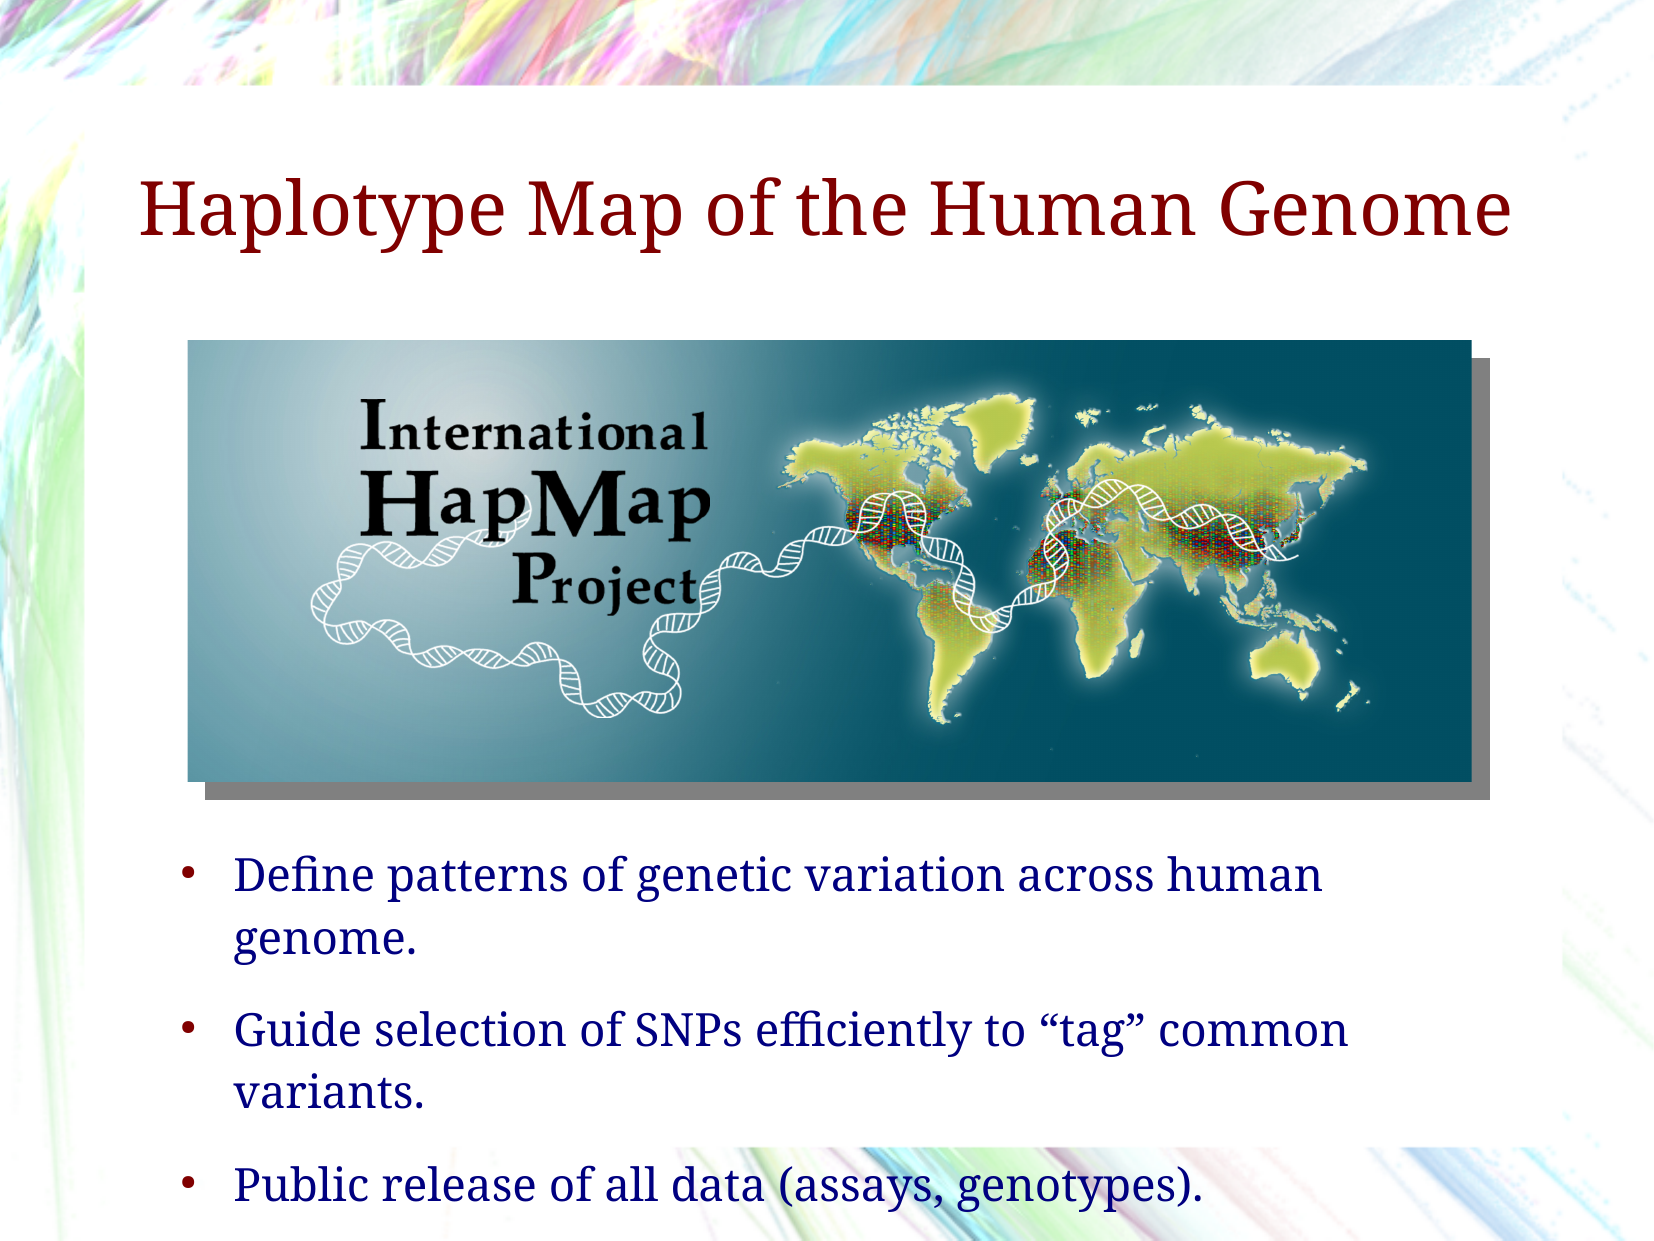

# Haplotype Map of the Human Genome
Define patterns of genetic variation across human genome.
Guide selection of SNPs efficiently to “tag” common variants.
Public release of all data (assays, genotypes).